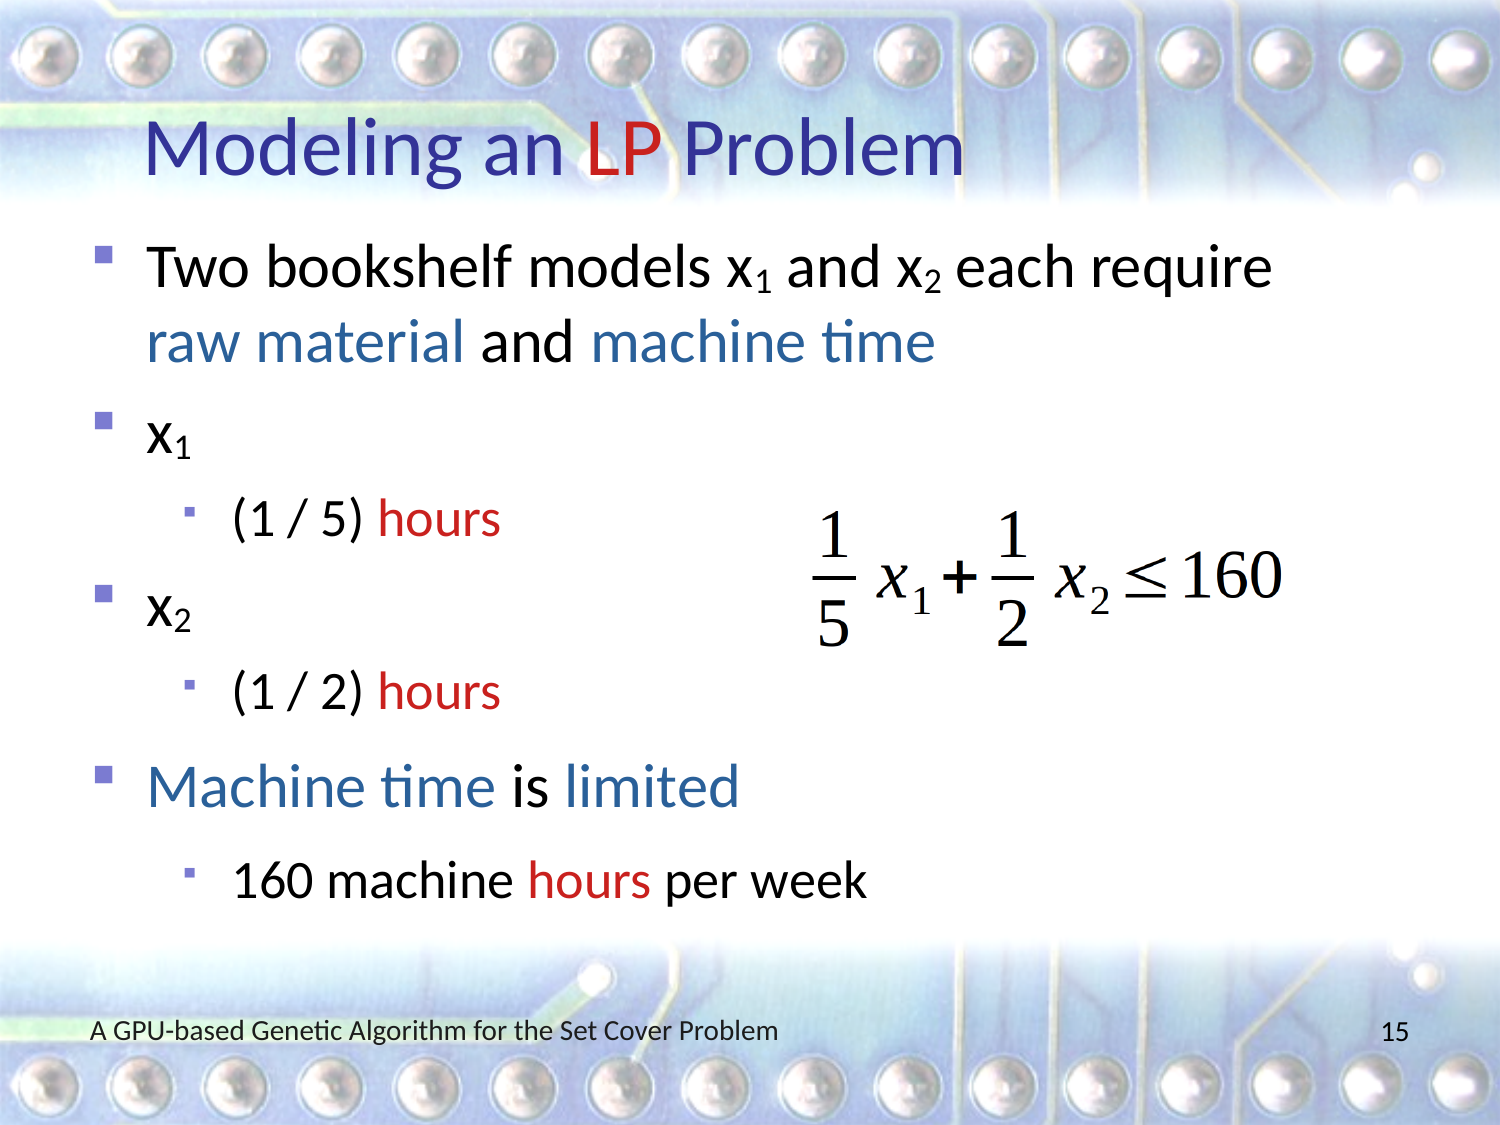

# Modeling an LP Problem
Two bookshelf models x1 and x2 each require
raw material and machine time
x1
(1 / 5) hours
x2
(1 / 2) hours
Machine time is limited
160 machine hours per week
A GPU-based Genetic Algorithm for the Set Cover Problem
15